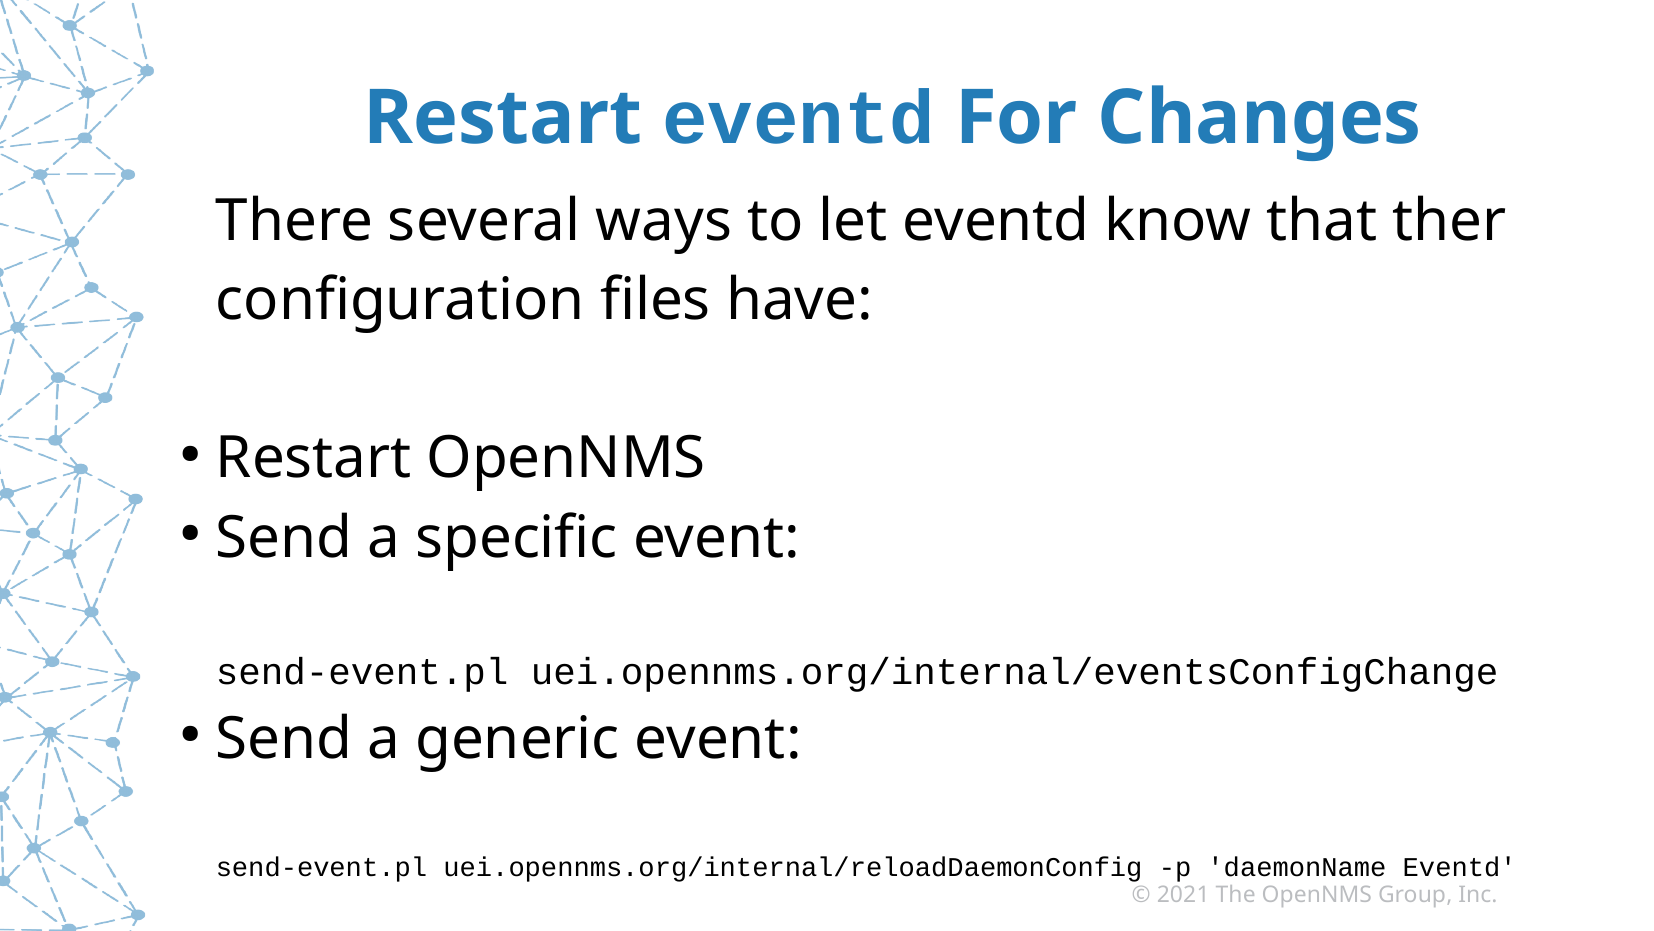

# Restart eventd For Changes
There several ways to let eventd know that ther configuration files have:
Restart OpenNMS
Send a specific event:
send-event.pl uei.opennms.org/internal/eventsConfigChange
Send a generic event:
send-event.pl uei.opennms.org/internal/reloadDaemonConfig -p 'daemonName Eventd'